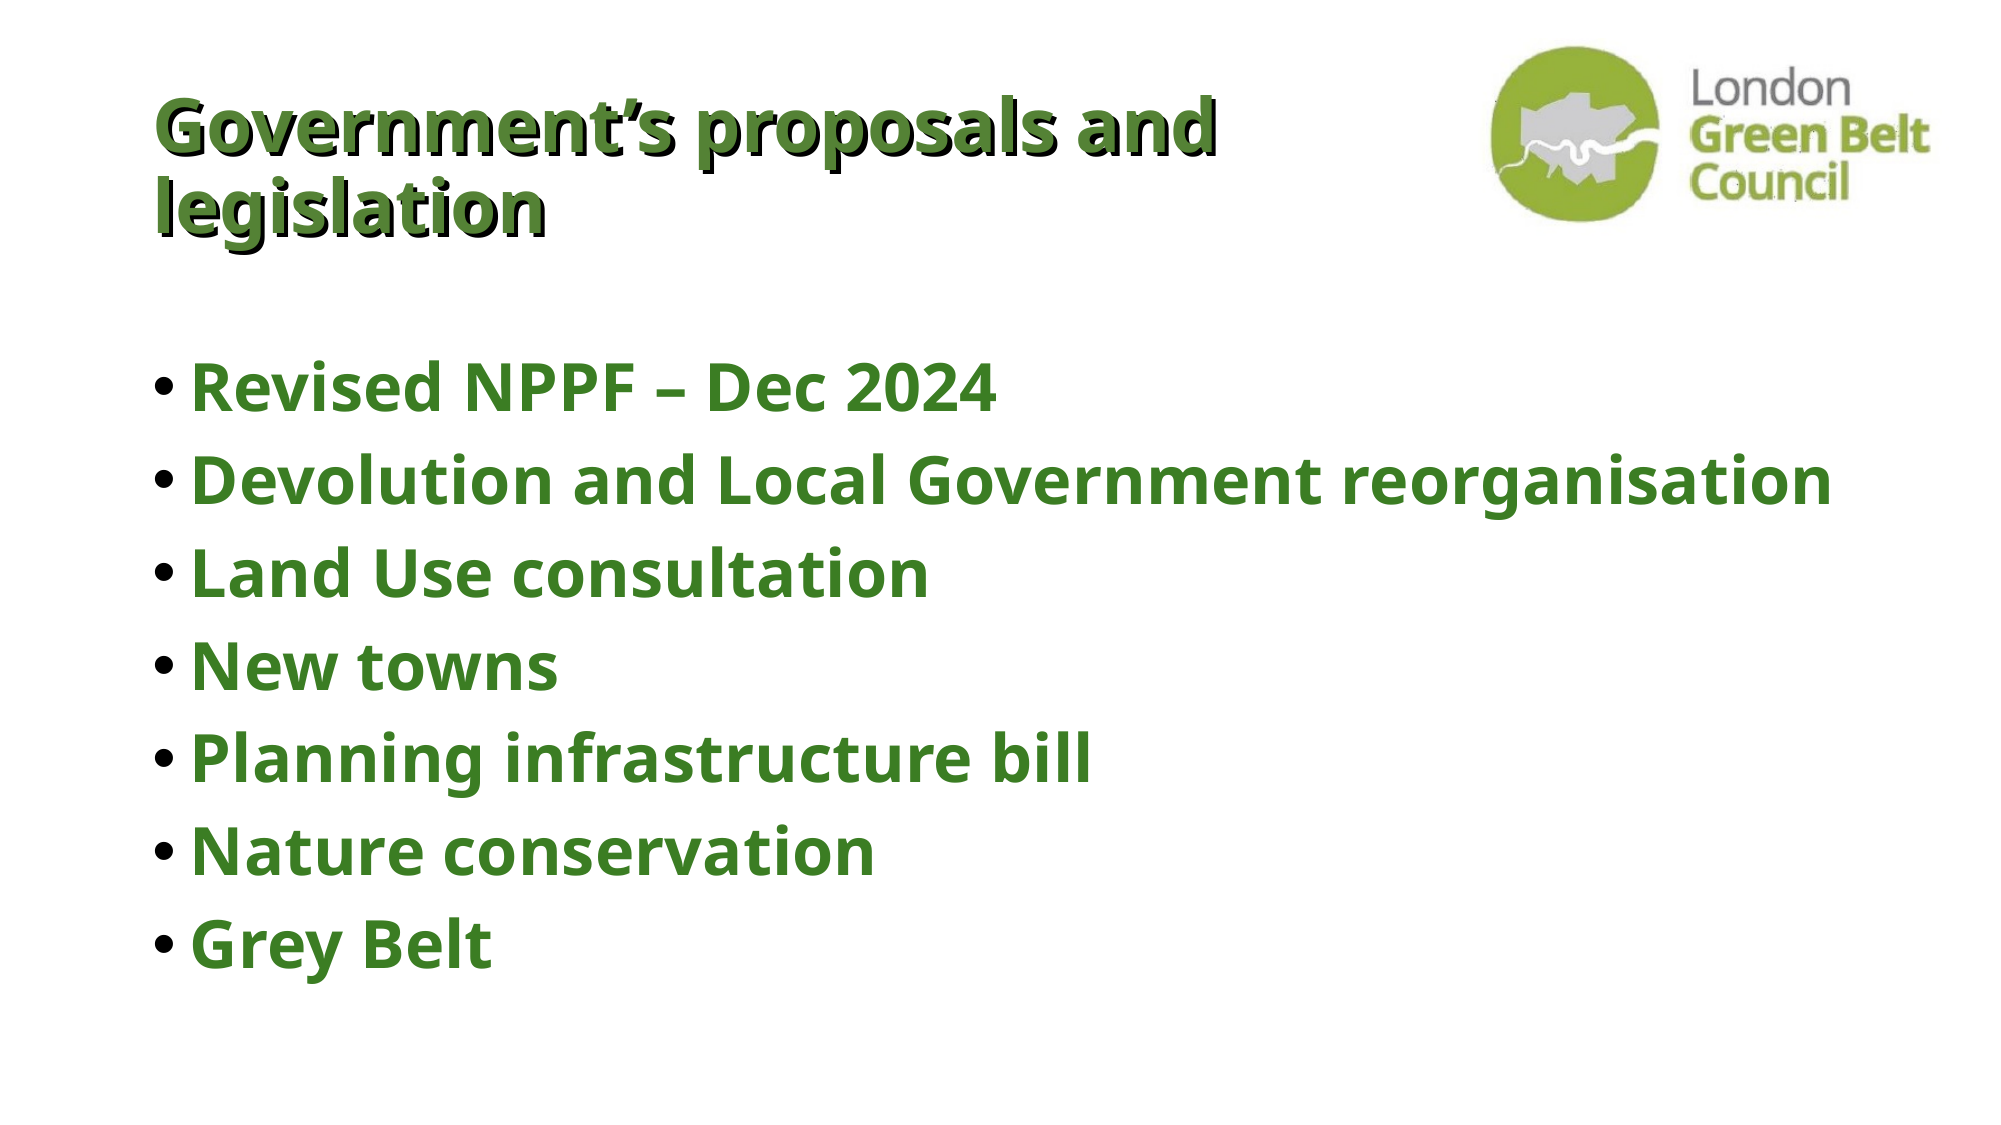

# Government’s proposals and legislation
Revised NPPF – Dec 2024
Devolution and Local Government reorganisation
Land Use consultation
New towns
Planning infrastructure bill
Nature conservation
Grey Belt